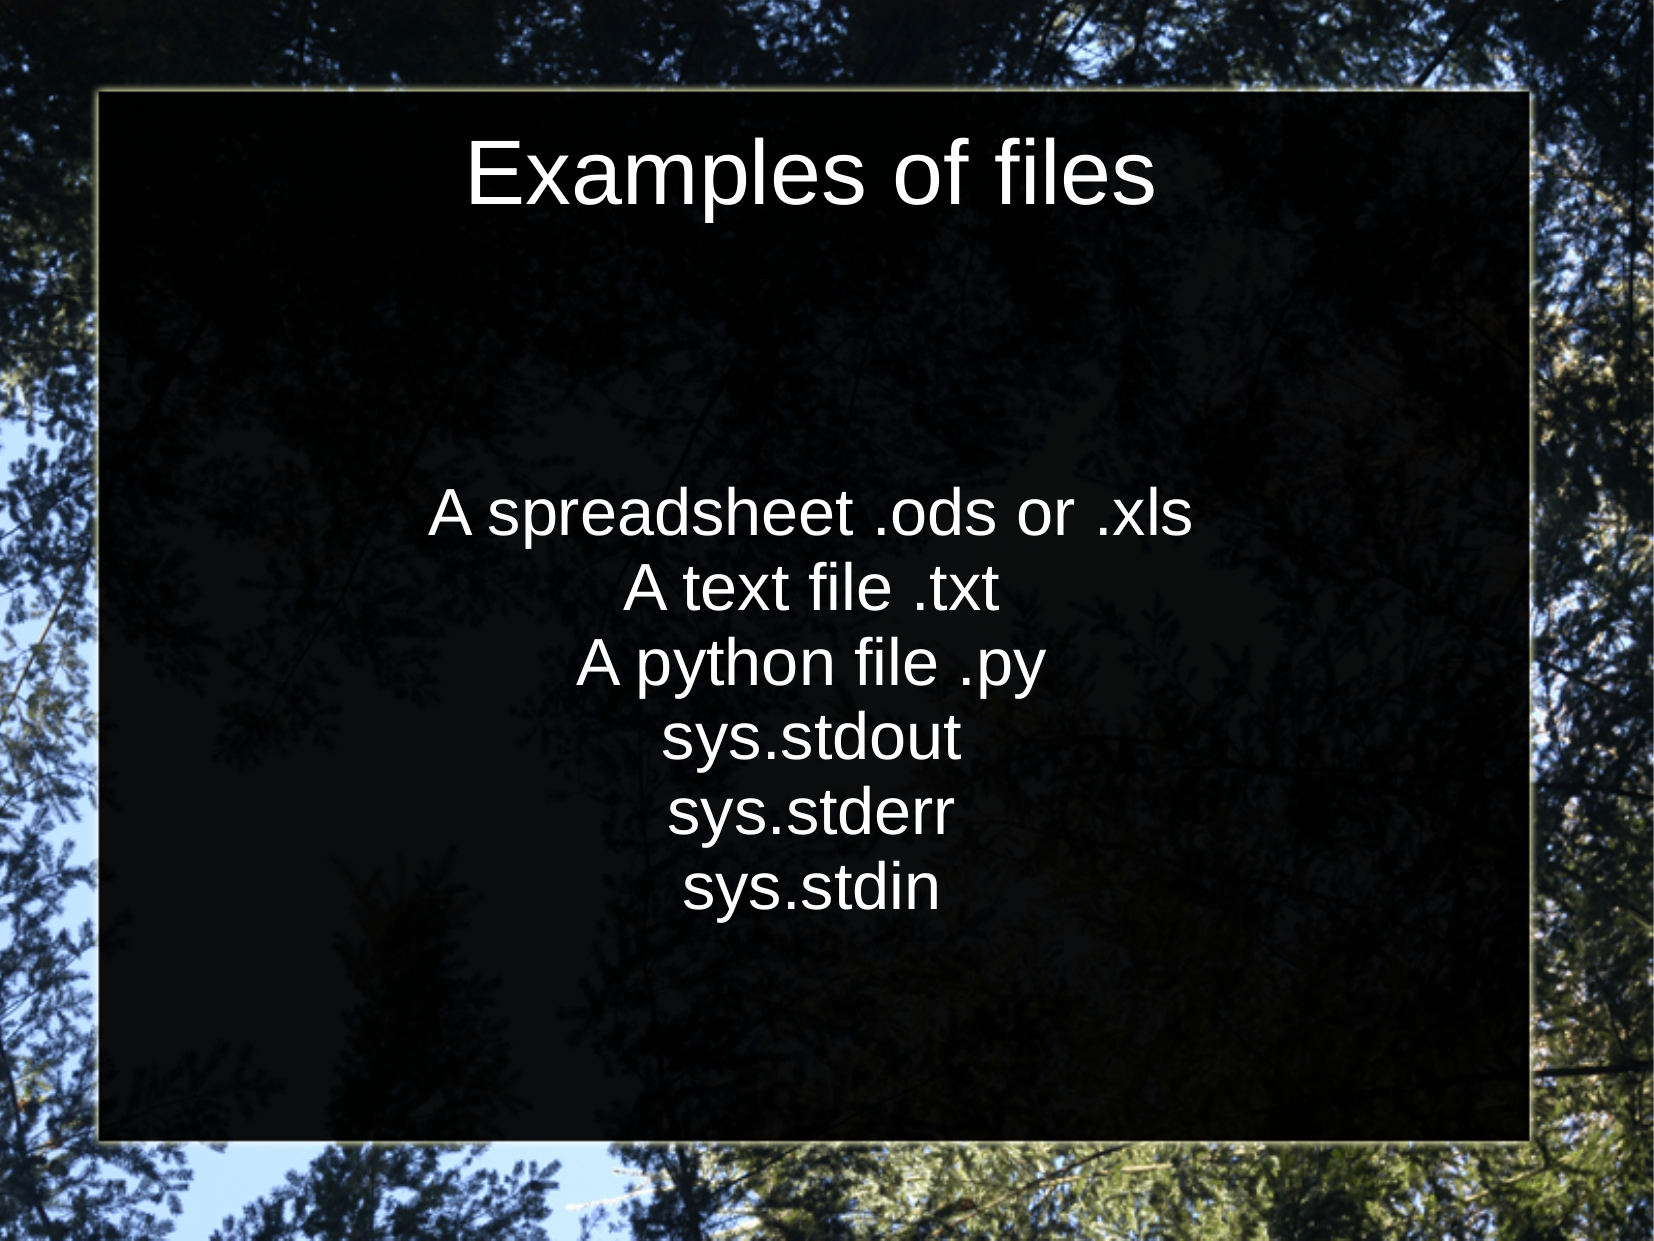

# Examples of files
A spreadsheet .ods or .xls
A text file .txt
A python file .py
sys.stdout
sys.stderr
sys.stdin